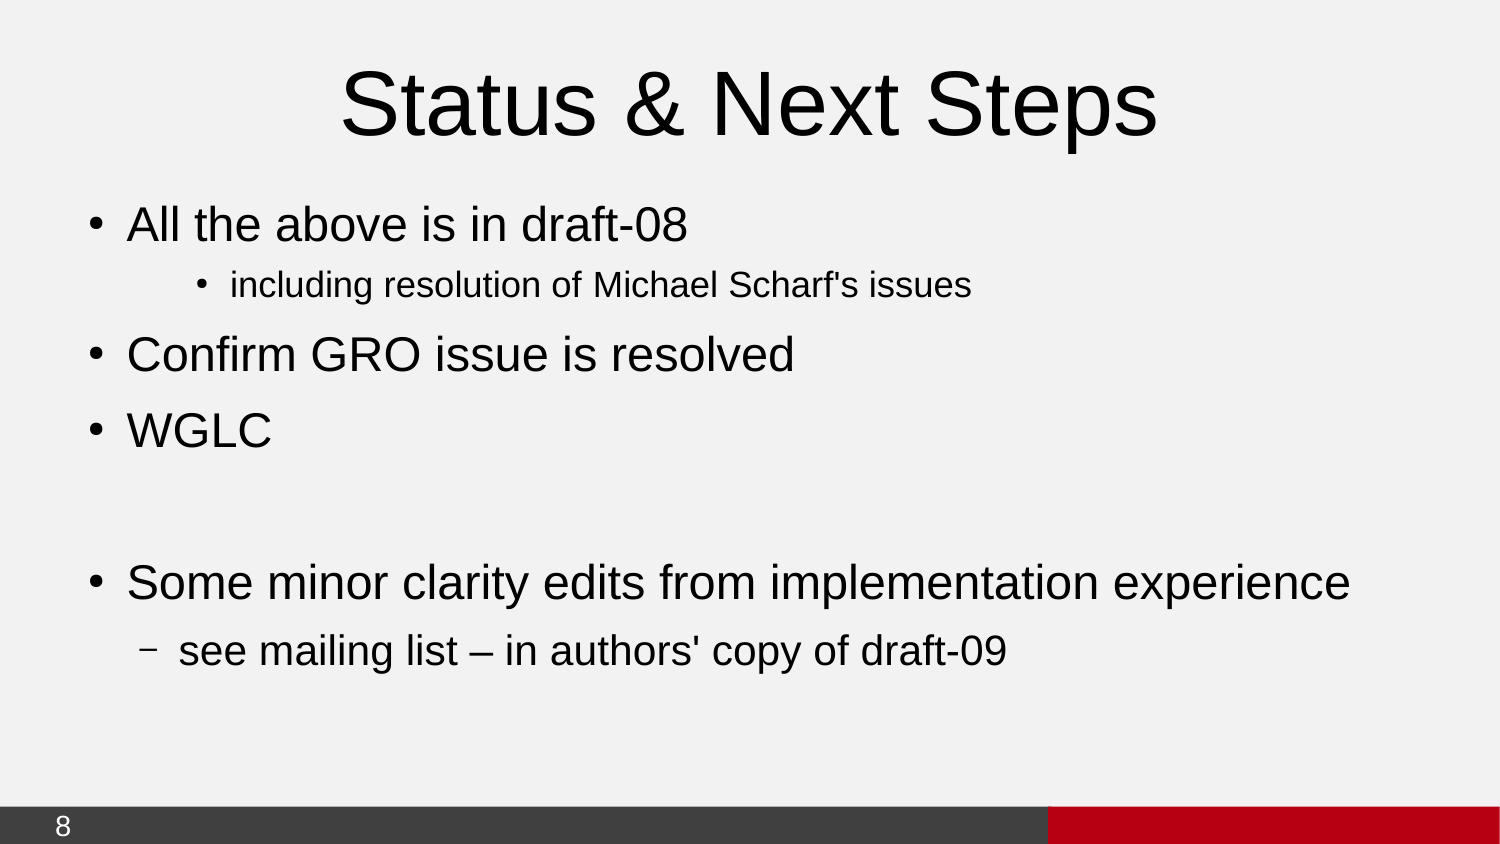

# Status & Next Steps
All the above is in draft-08
including resolution of Michael Scharf's issues
Confirm GRO issue is resolved
WGLC
Some minor clarity edits from implementation experience
see mailing list – in authors' copy of draft-09
8